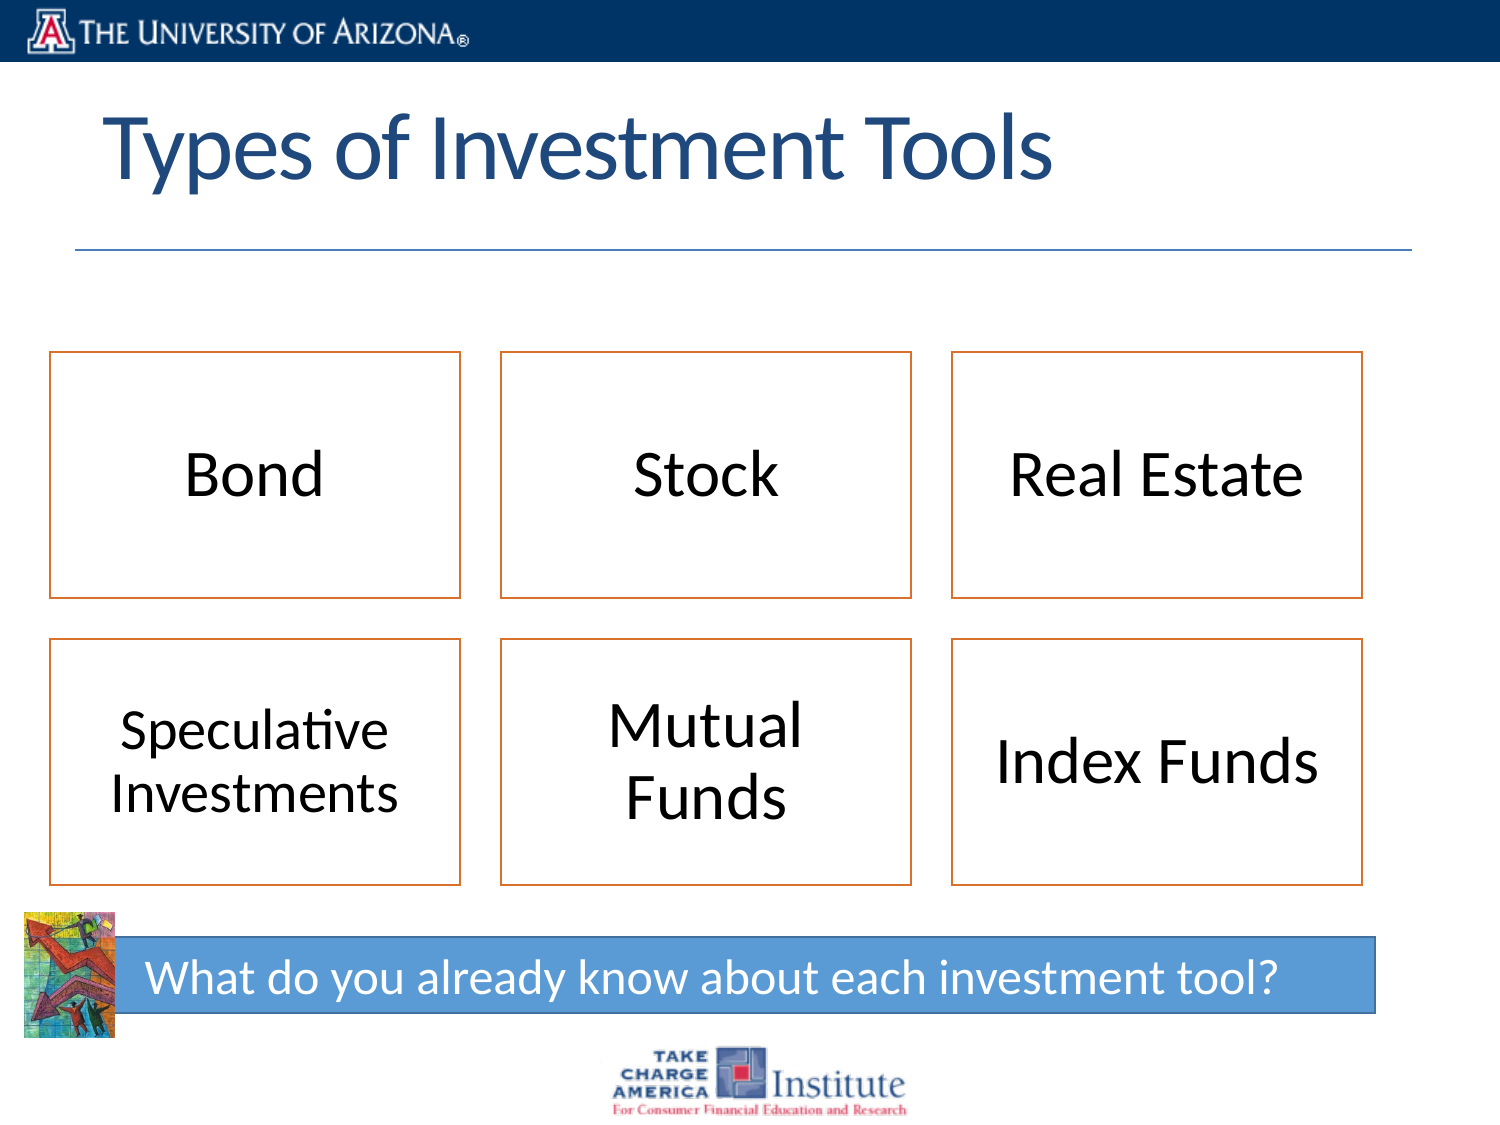

# Types of Investment Tools
Bond
Stock
Real Estate
Speculative Investments
Mutual Funds
Index Funds
What do you already know about each investment tool?